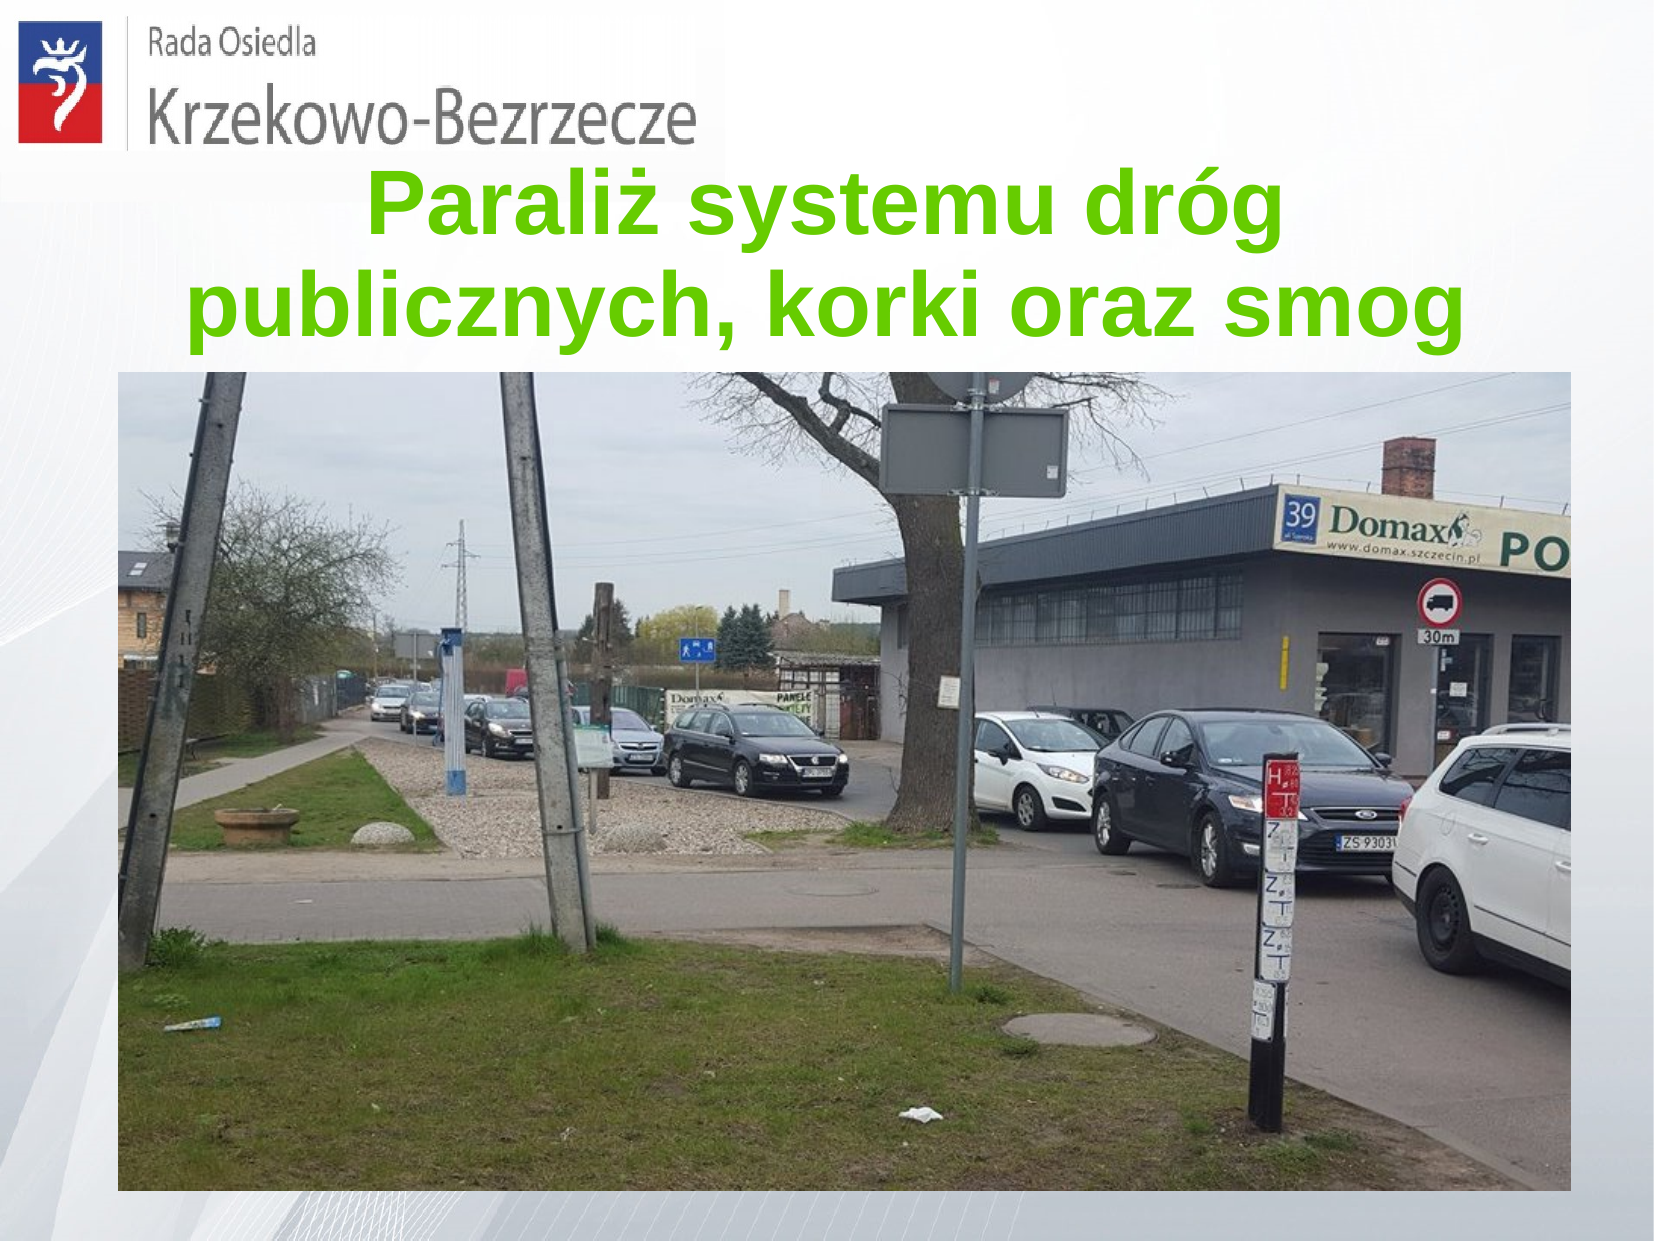

# Paraliż systemu dróg publicznych, korki oraz smog